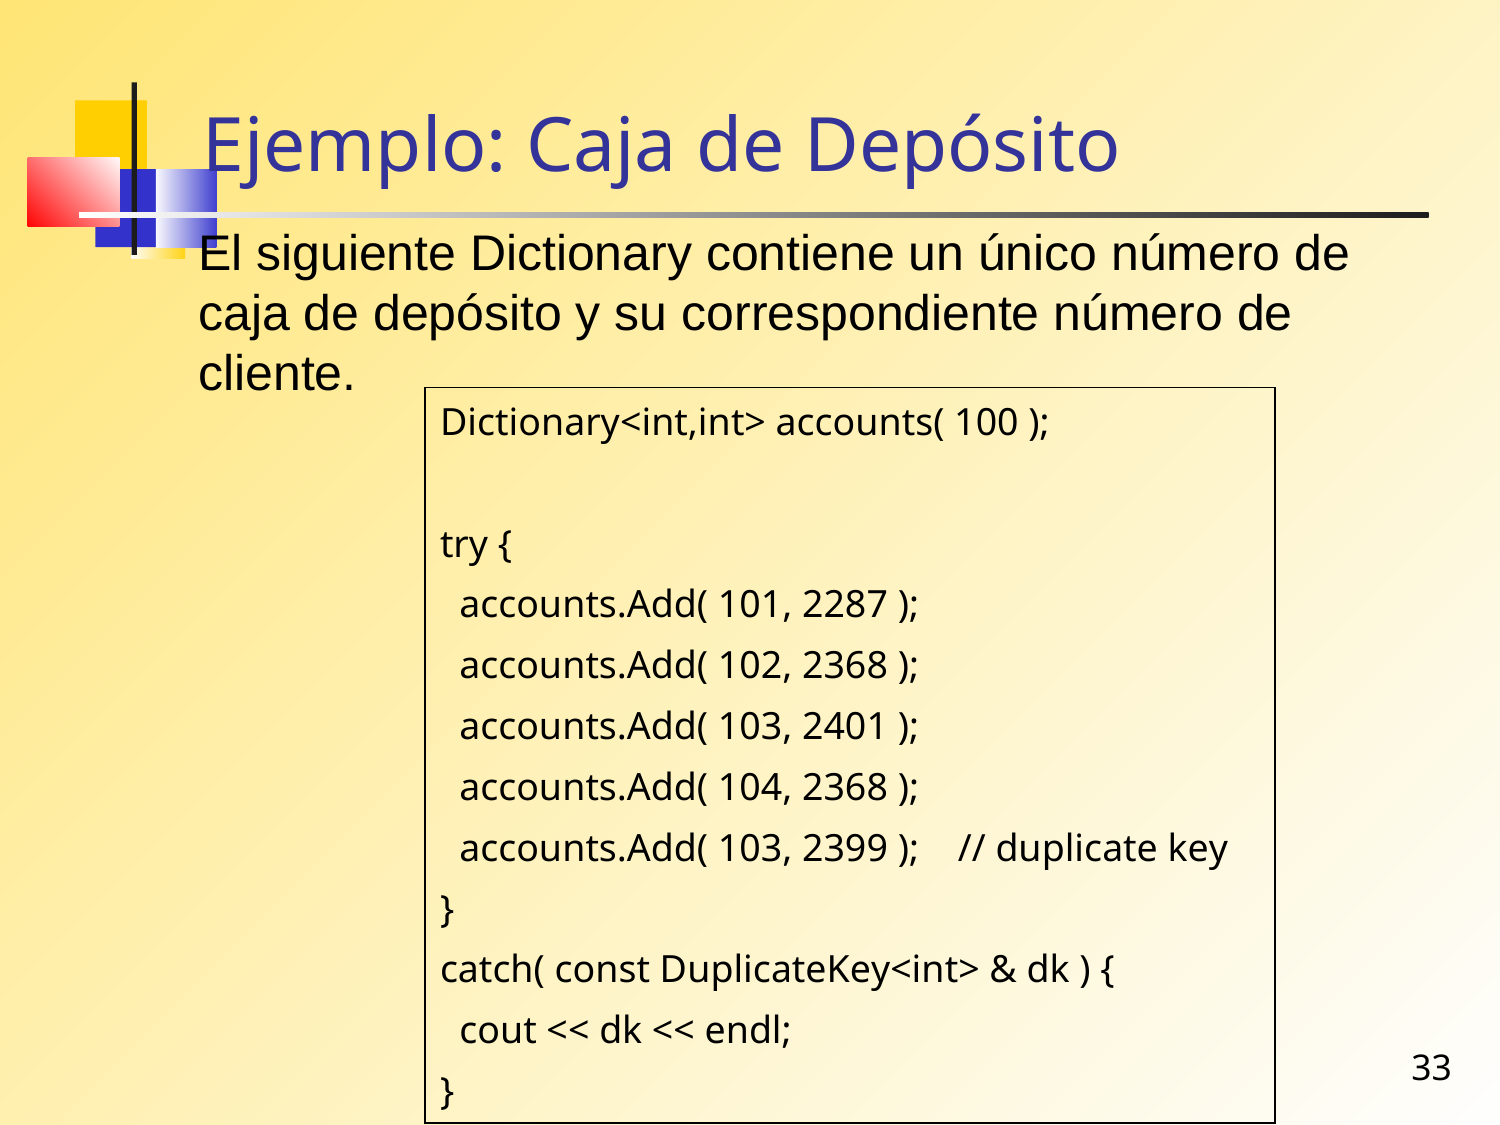

# Ejemplo: Caja de Depósito
El siguiente Dictionary contiene un único número de caja de depósito y su correspondiente número de cliente.
Dictionary<int,int> accounts( 100 );
try {
 accounts.Add( 101, 2287 );
 accounts.Add( 102, 2368 );
 accounts.Add( 103, 2401 );
 accounts.Add( 104, 2368 );
 accounts.Add( 103, 2399 ); // duplicate key
}
catch( const DuplicateKey<int> & dk ) {
 cout << dk << endl;
}
33